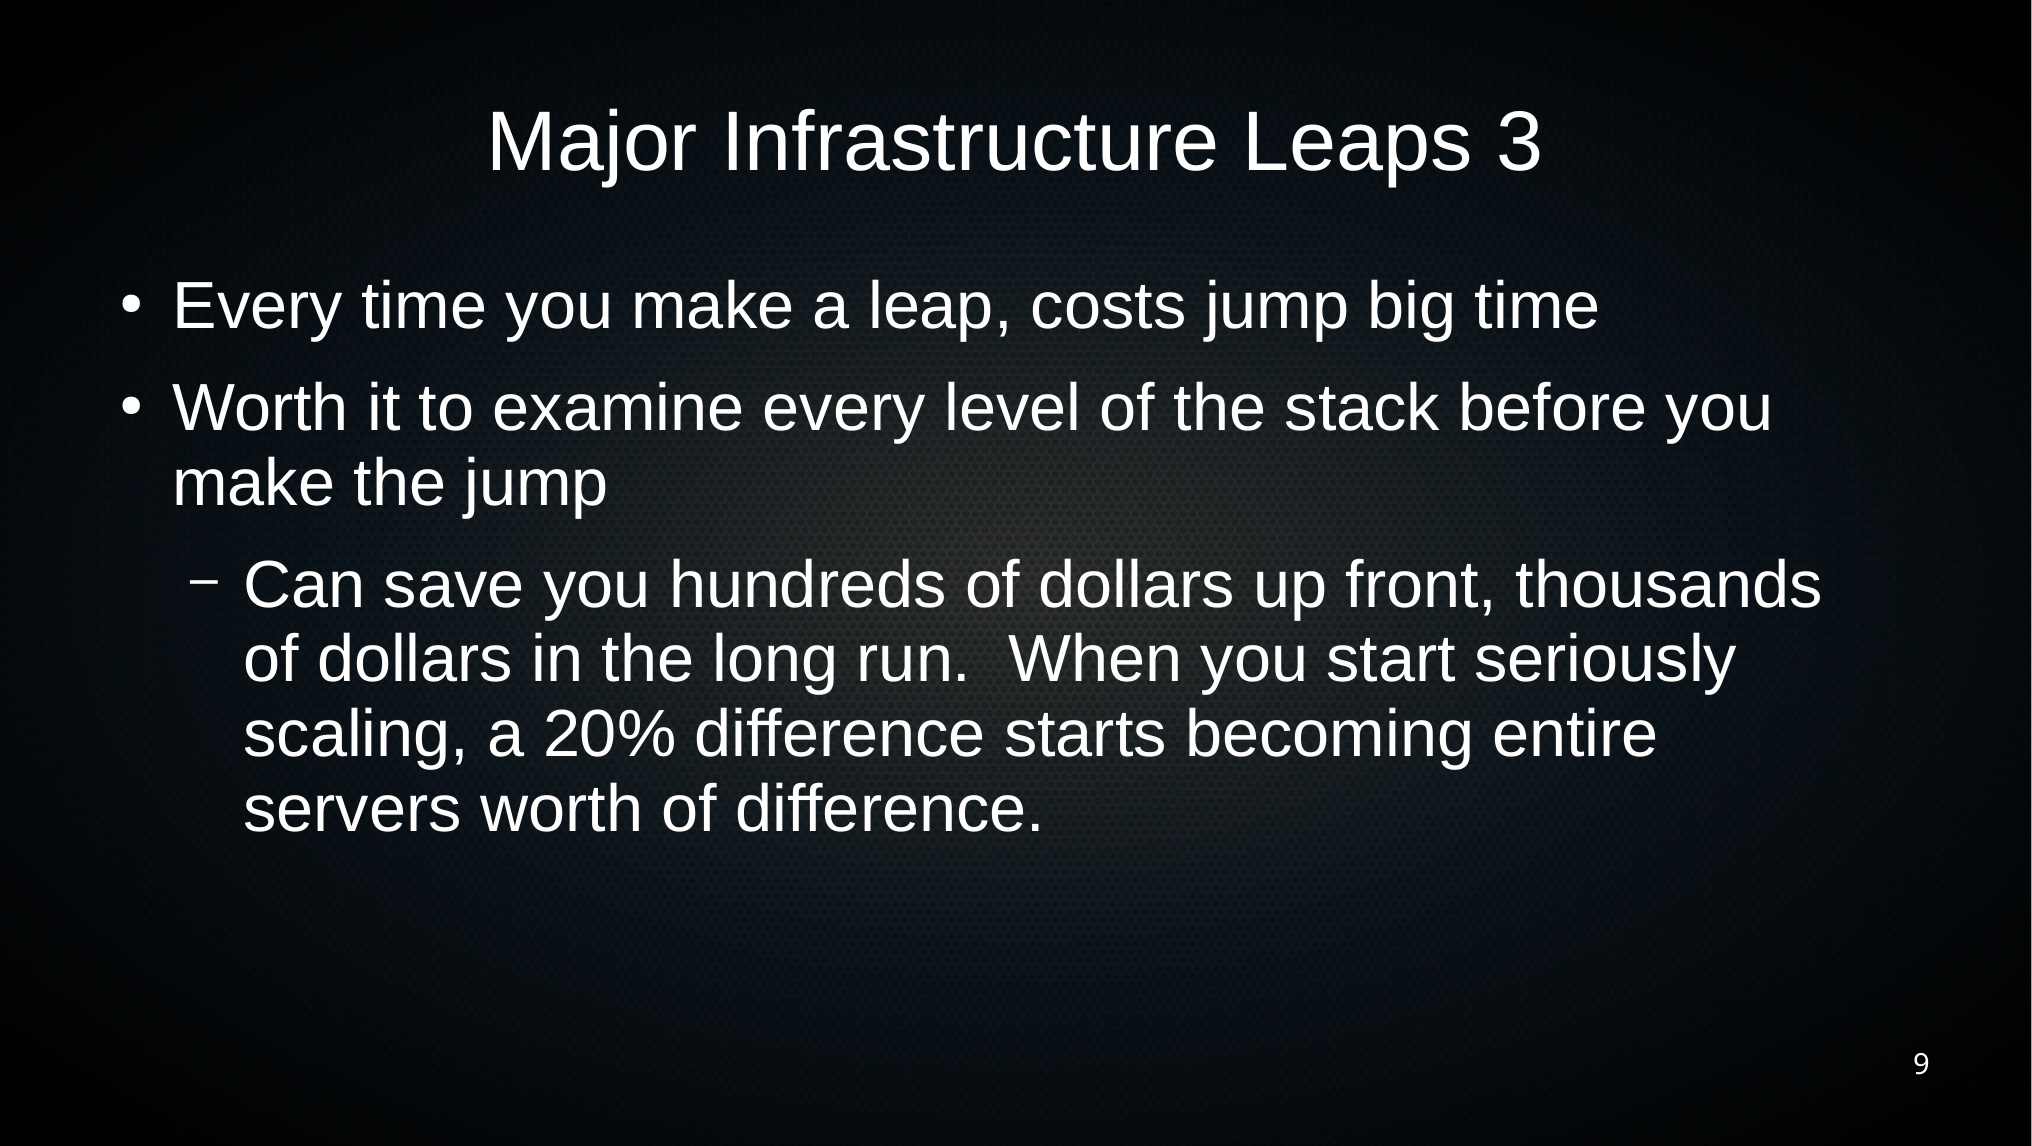

# Major Infrastructure Leaps 3
Every time you make a leap, costs jump big time
Worth it to examine every level of the stack before you make the jump
Can save you hundreds of dollars up front, thousands of dollars in the long run. When you start seriously scaling, a 20% difference starts becoming entire servers worth of difference.
9